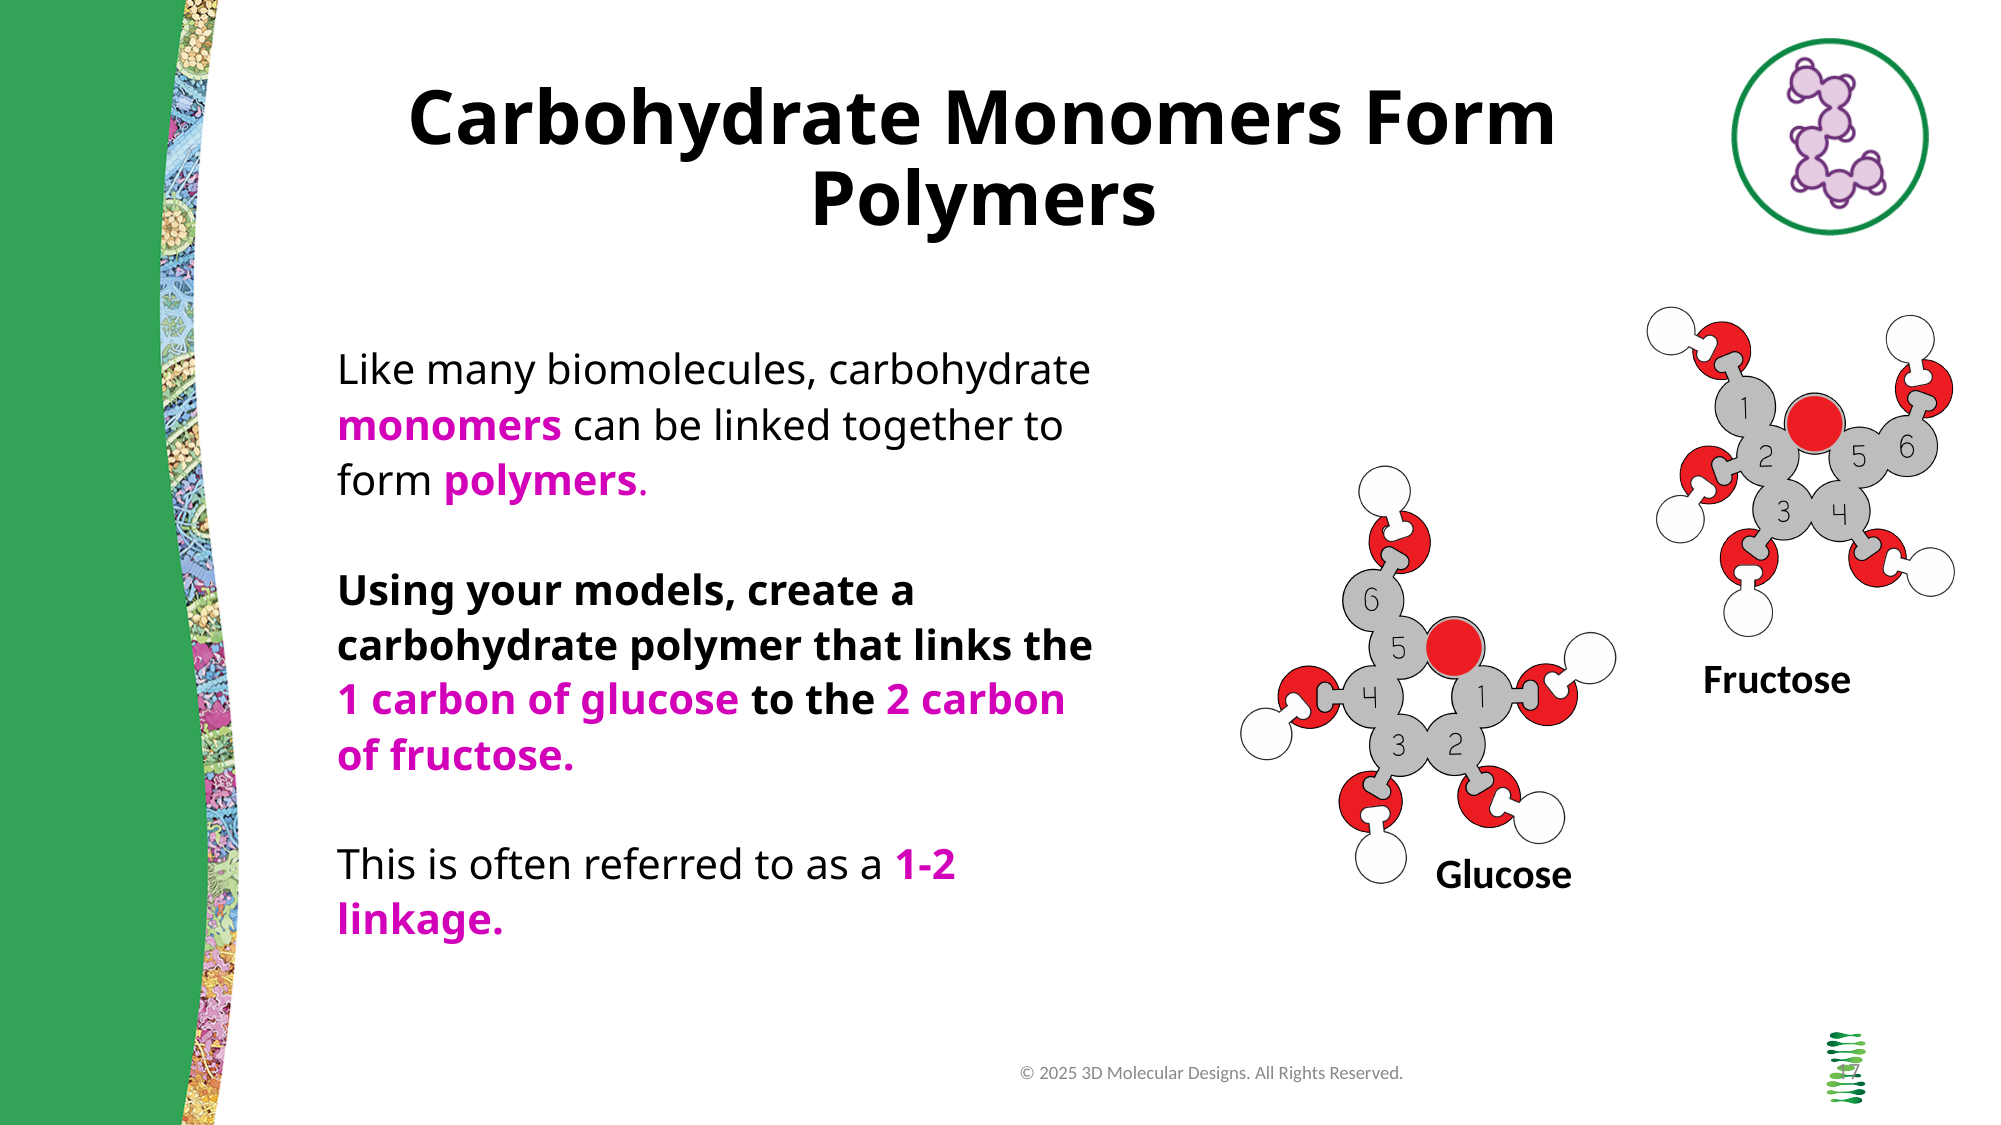

Carbohydrate Monomers Form Polymers
Like many biomolecules, carbohydrate monomers can be linked together to form polymers.
Using your models, create a carbohydrate polymer that links the 1 carbon of glucose to the 2 carbon of fructose.
This is often referred to as a 1-2 linkage.
Fructose
Glucose